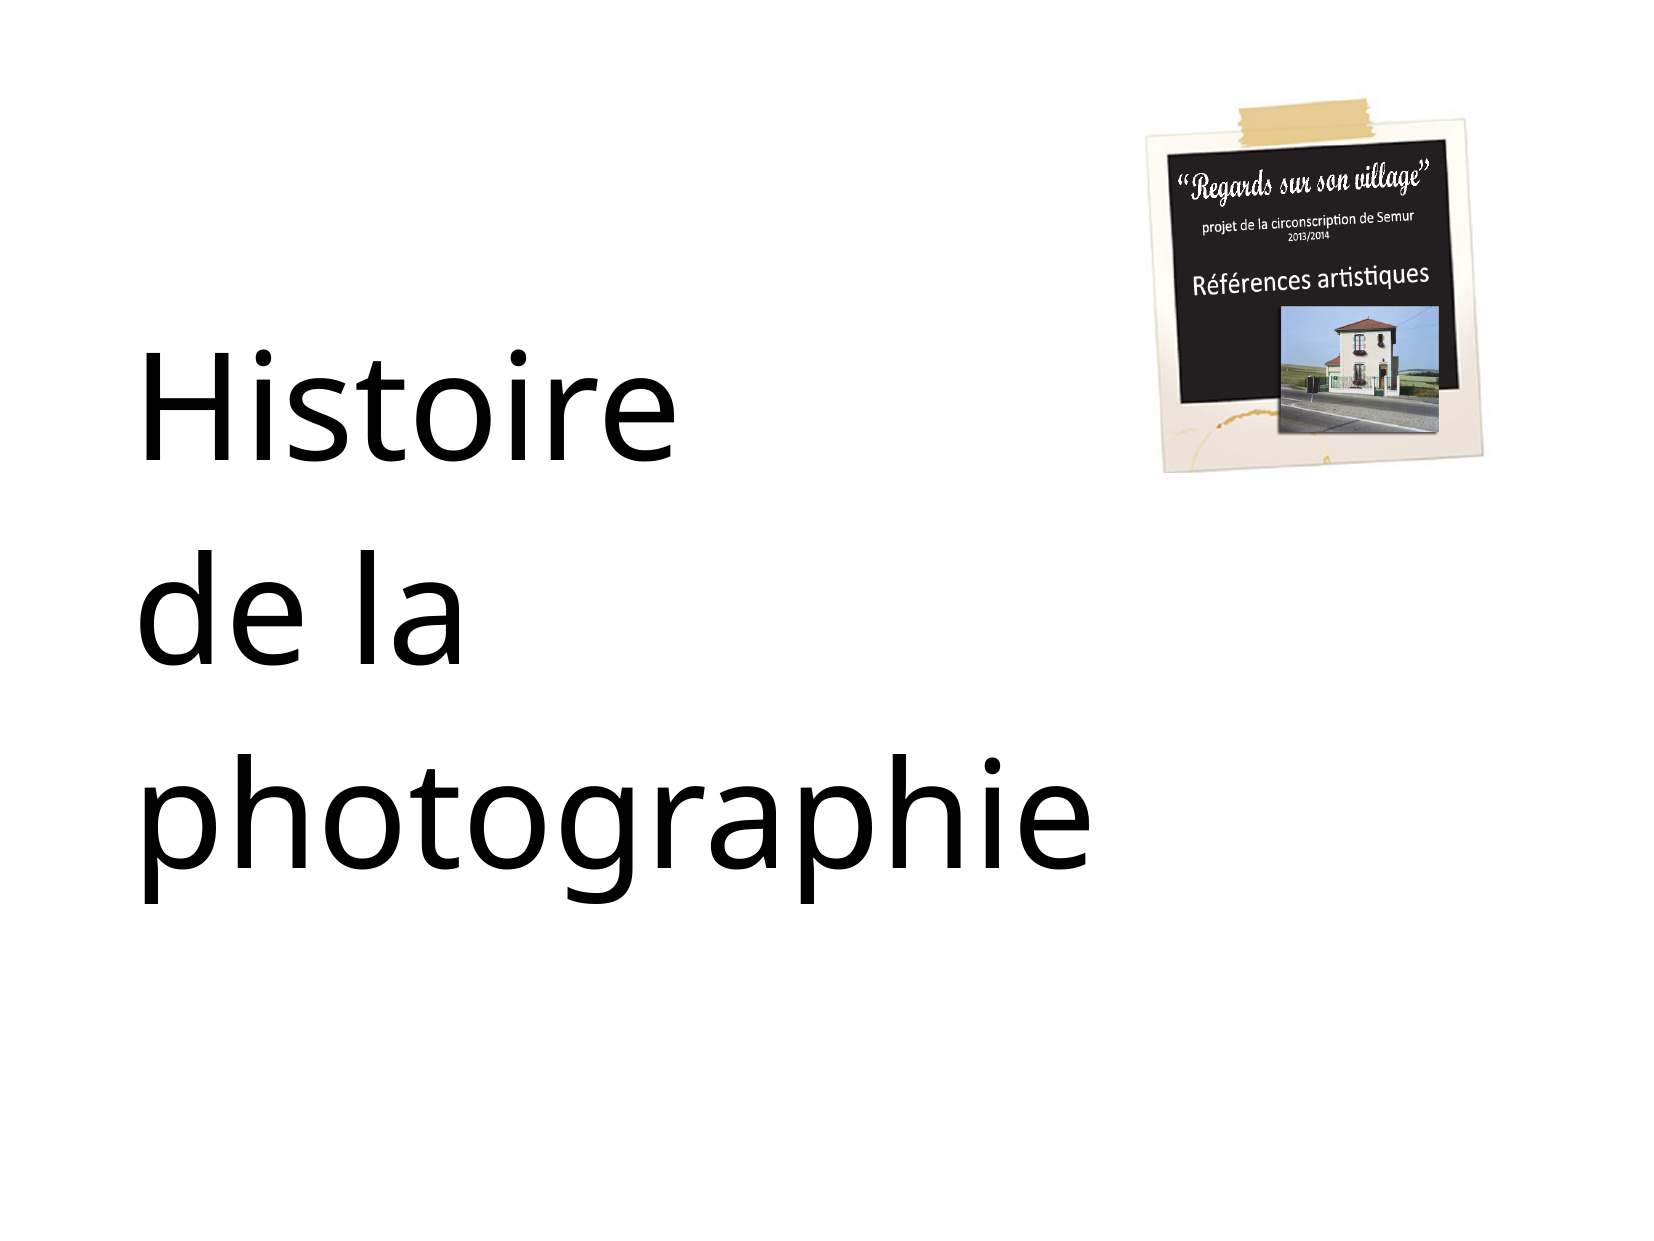

Histoire
de la photographie
 à partir des oeuvres de la liste proposée par Eduscol en Septembre 2008